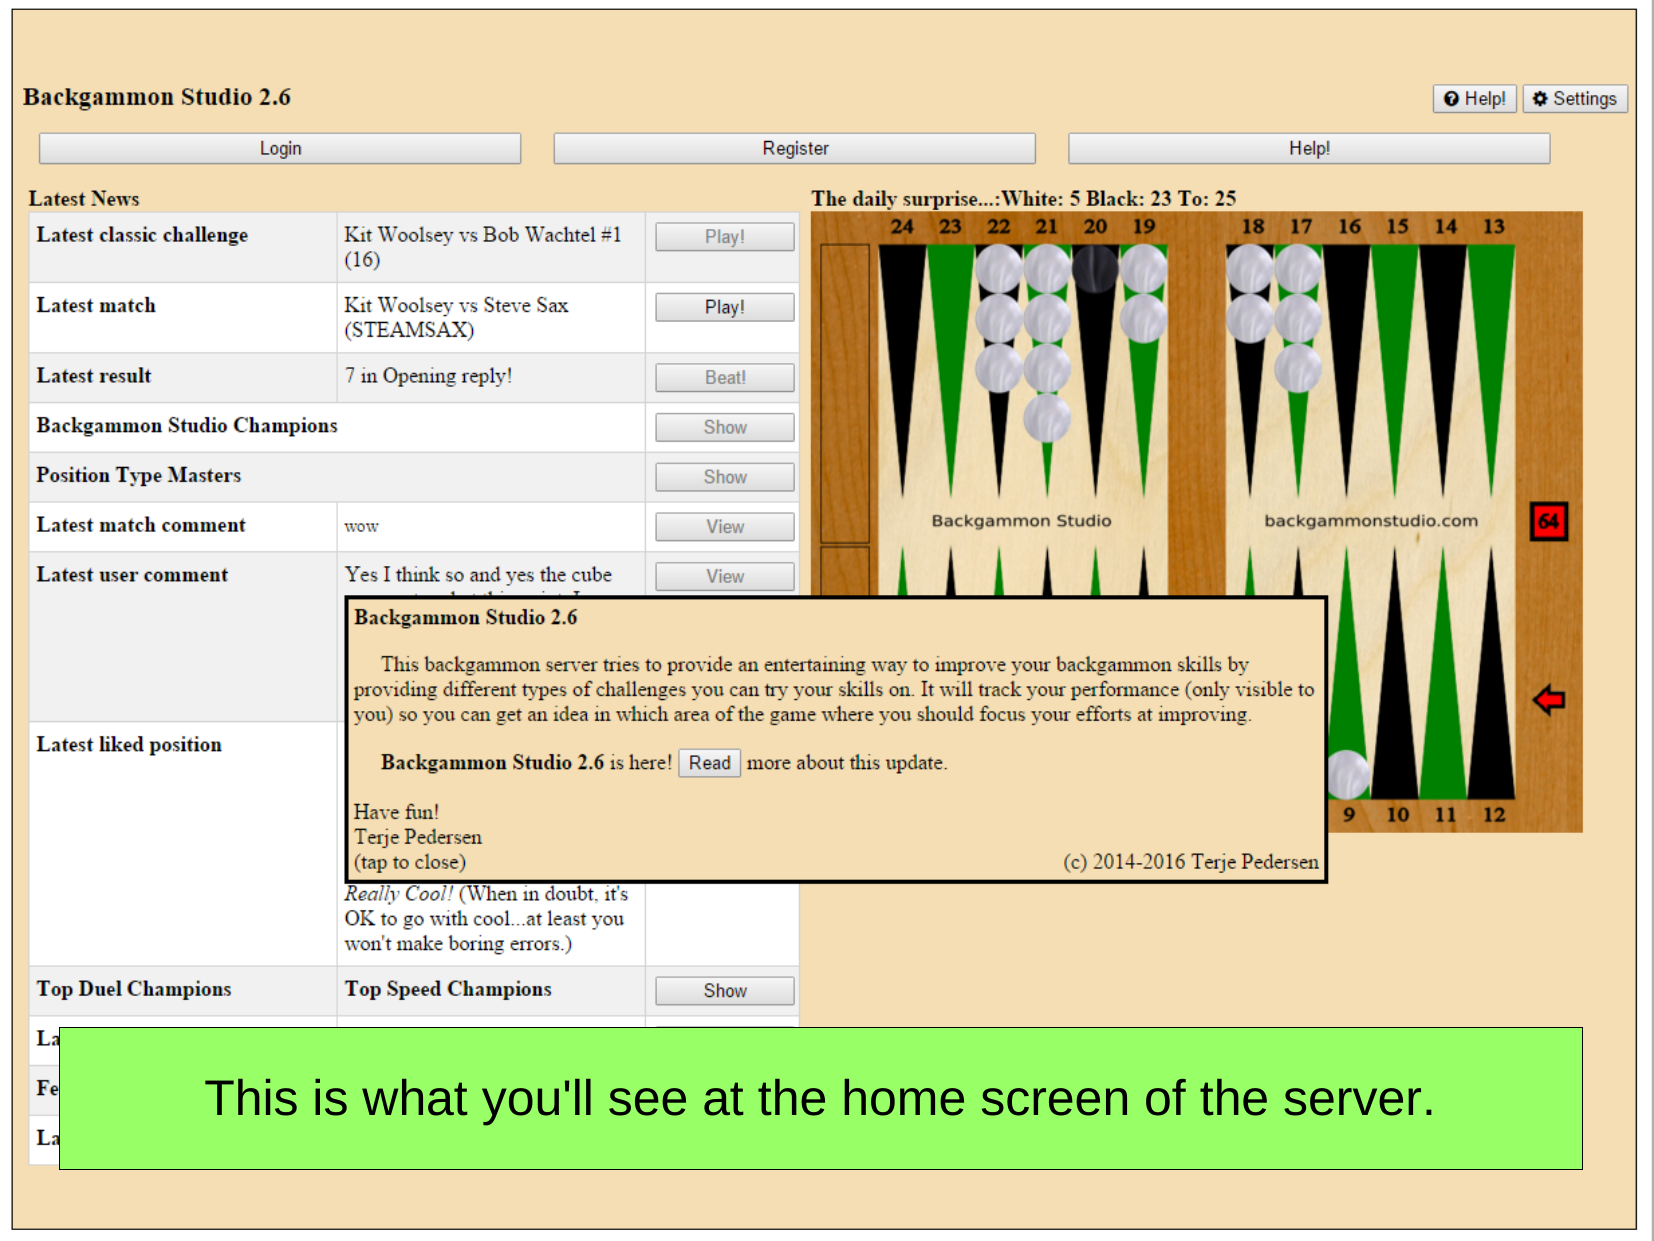

# Backgammon Studio
This is what you'll see at the home screen of the server.